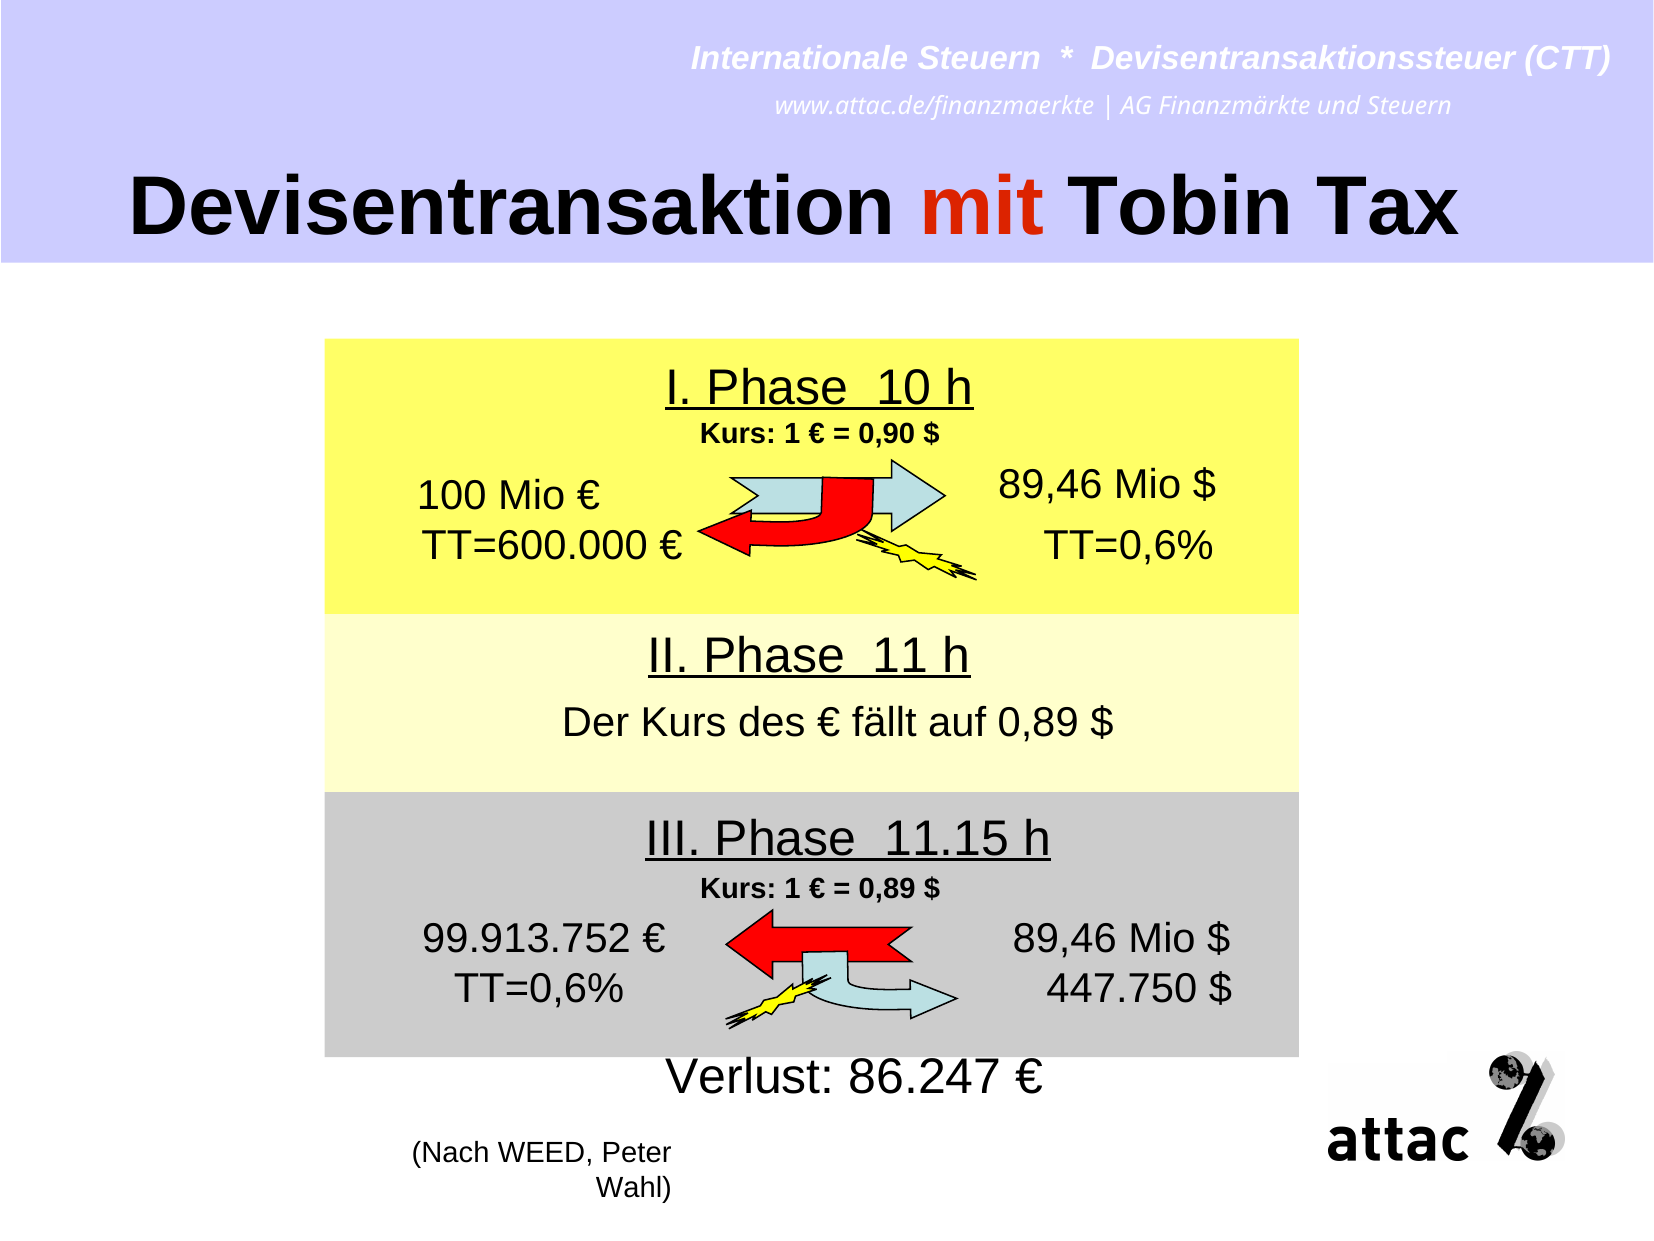

Internationale Steuern * Devisentransaktionssteuer (CTT)
www.attac.de/finanzmaerkte | AG Finanzmärkte und Steuern
Devisentransaktion mit Tobin Tax
I. Phase 10 h
Kurs: 1 € = 0,90 $
89,46 Mio $
100 Mio €
TT=600.000 €
TT=0,6%
II. Phase 11 h
Der Kurs des € fällt auf 0,89 $
III. Phase 11.15 h
Kurs: 1 € = 0,89 $
99.913.752 €
89,46 Mio $
TT=0,6%
447.750 $
Verlust: 86.247 €
(Nach WEED, Peter Wahl)